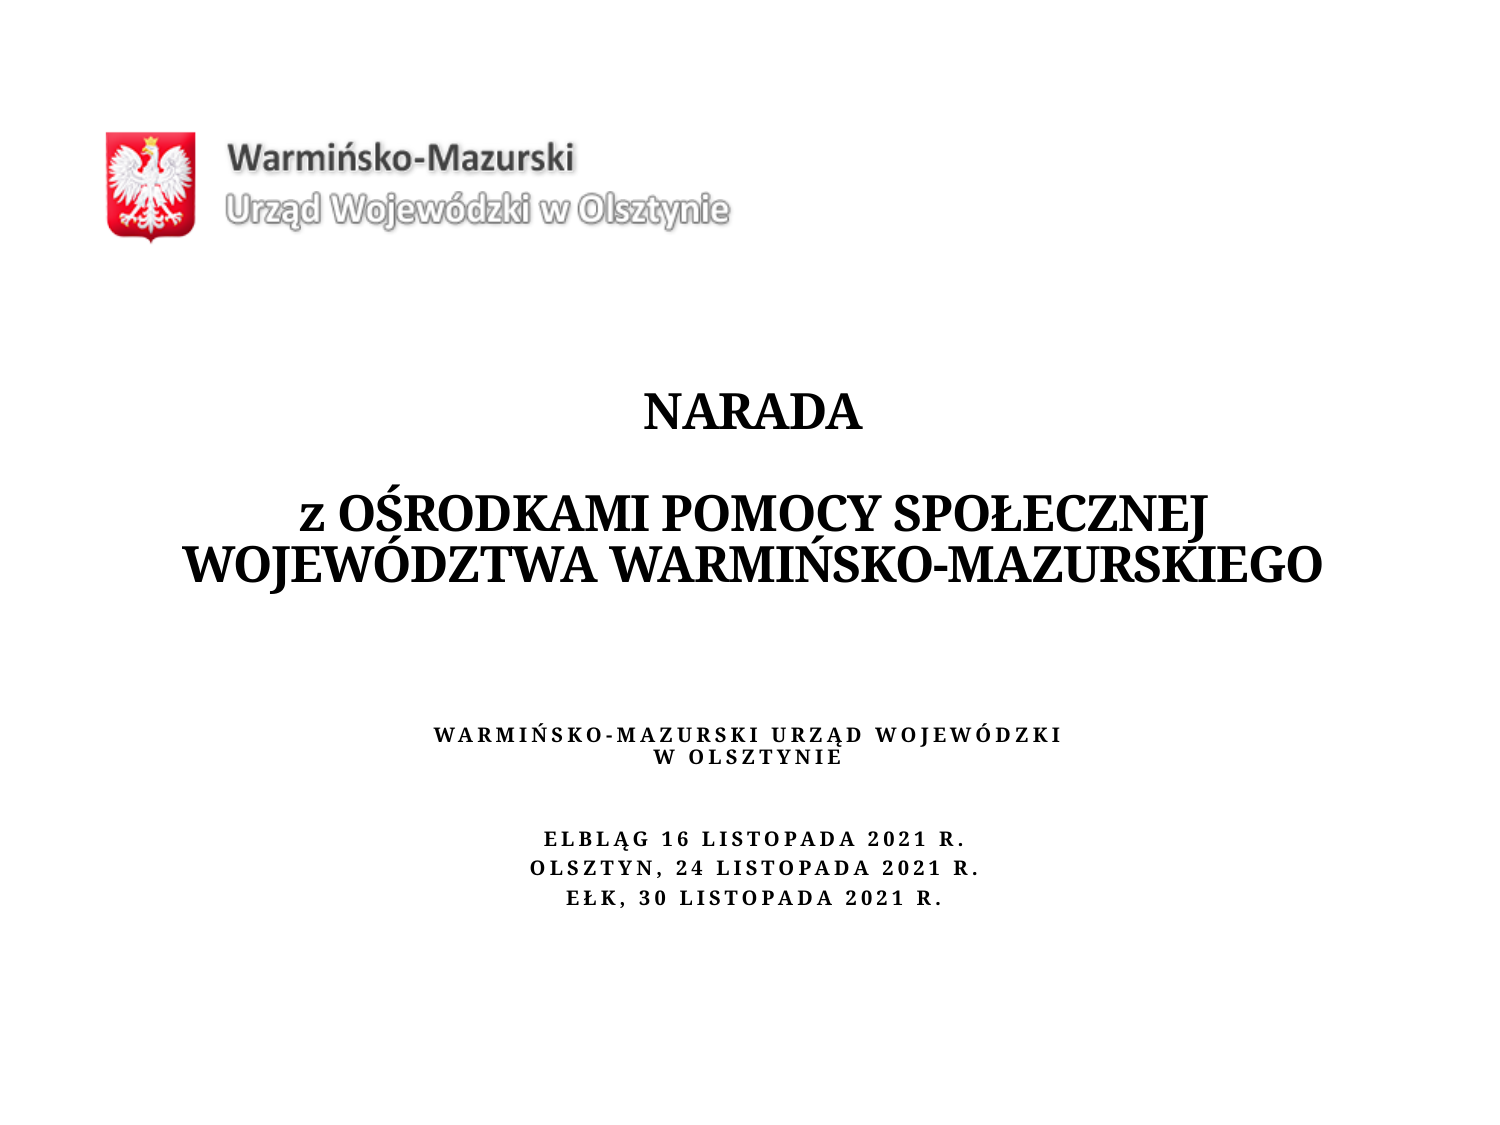

# NARADA z OŚRODKAMI POMOCY SPOŁECZNEJ WOJEWÓDZTWA WARMIŃSKO-MAZURSKIEGO
WARMIŃSKO-MAZURSKI URZĄD WOJEWÓDZKI
W OLSZTYNIE
Elbląg 16 listopada 2021 R.
Olsztyn, 24 LISTOPADA 2021 r.
Ełk, 30 listopada 2021 r.